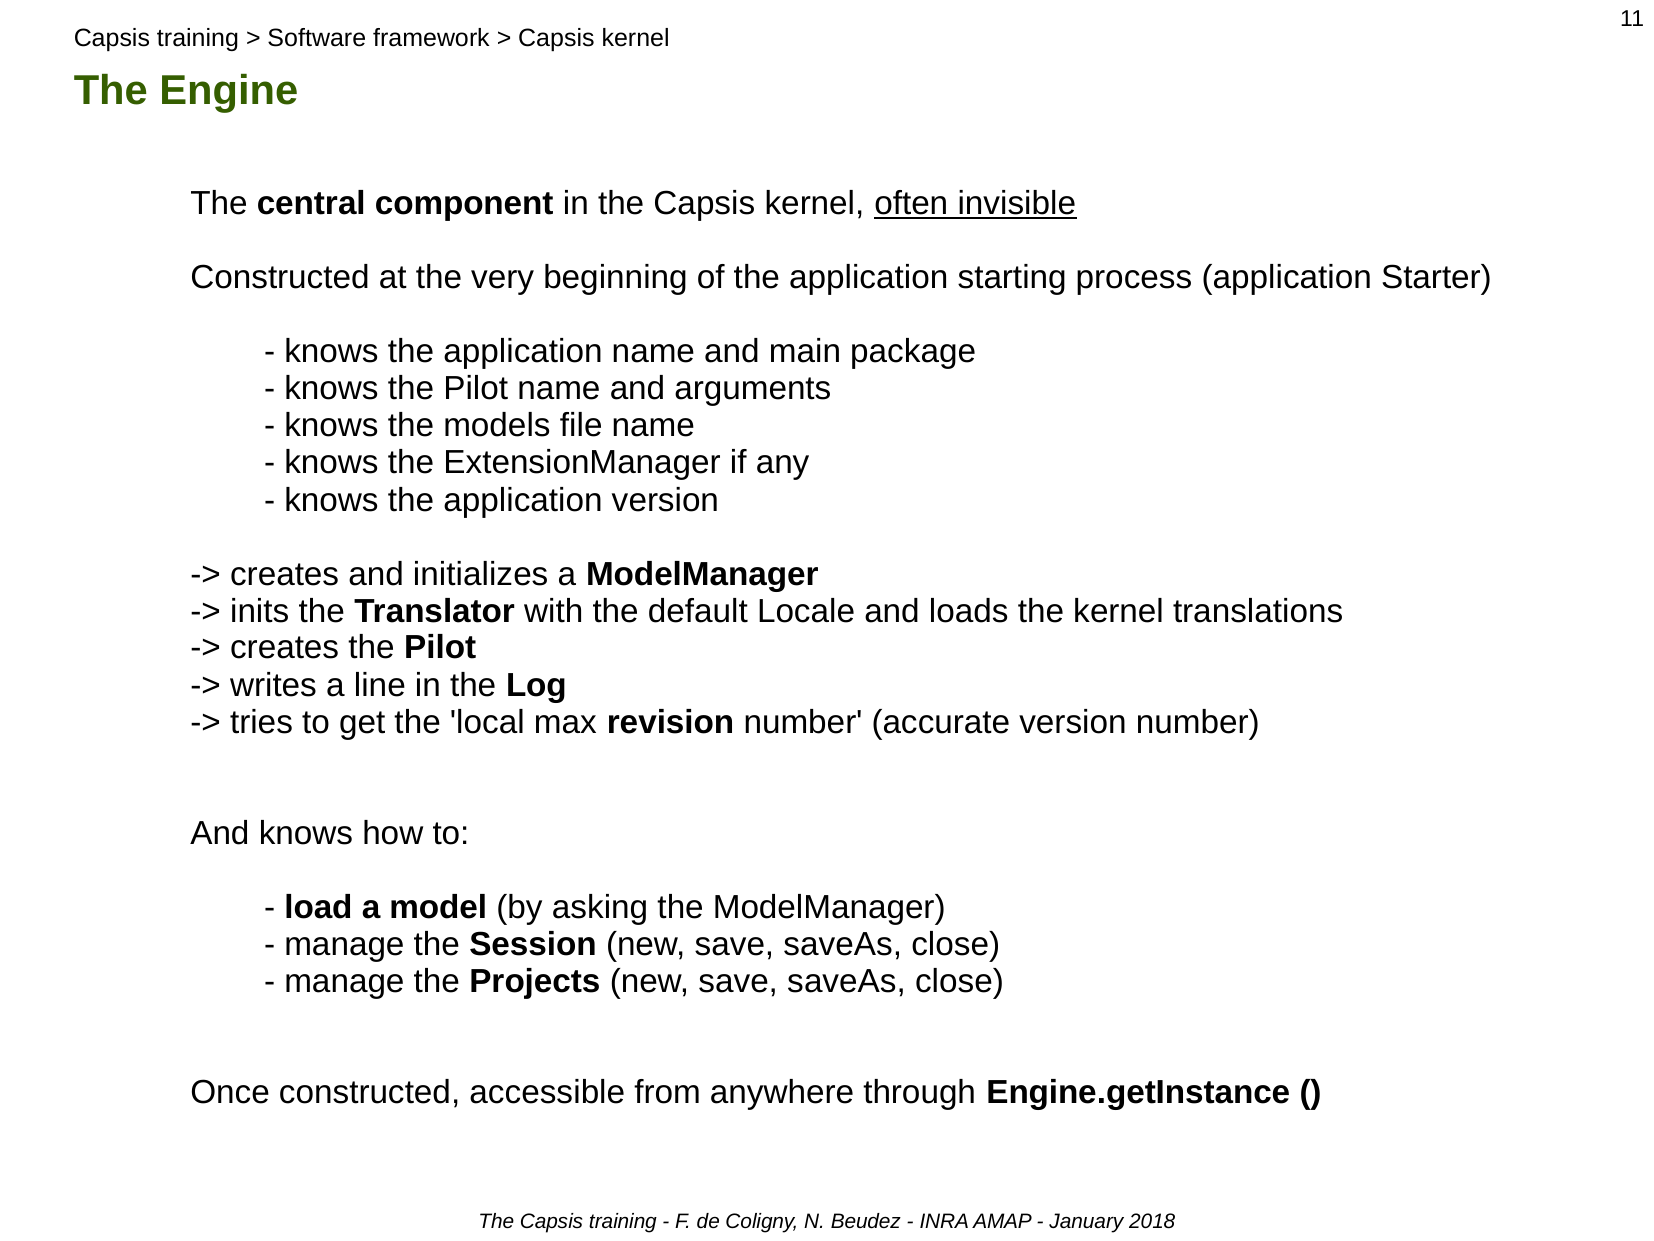

11
Capsis training > Software framework > Capsis kernel
The Engine
The central component in the Capsis kernel, often invisible
Constructed at the very beginning of the application starting process (application Starter)
	- knows the application name and main package
	- knows the Pilot name and arguments
	- knows the models file name
	- knows the ExtensionManager if any
	- knows the application version
-> creates and initializes a ModelManager
-> inits the Translator with the default Locale and loads the kernel translations
-> creates the Pilot
-> writes a line in the Log
-> tries to get the 'local max revision number' (accurate version number)
And knows how to:
	- load a model (by asking the ModelManager)
	- manage the Session (new, save, saveAs, close)
	- manage the Projects (new, save, saveAs, close)
Once constructed, accessible from anywhere through Engine.getInstance ()
The Capsis training - F. de Coligny, N. Beudez - INRA AMAP - January 2018